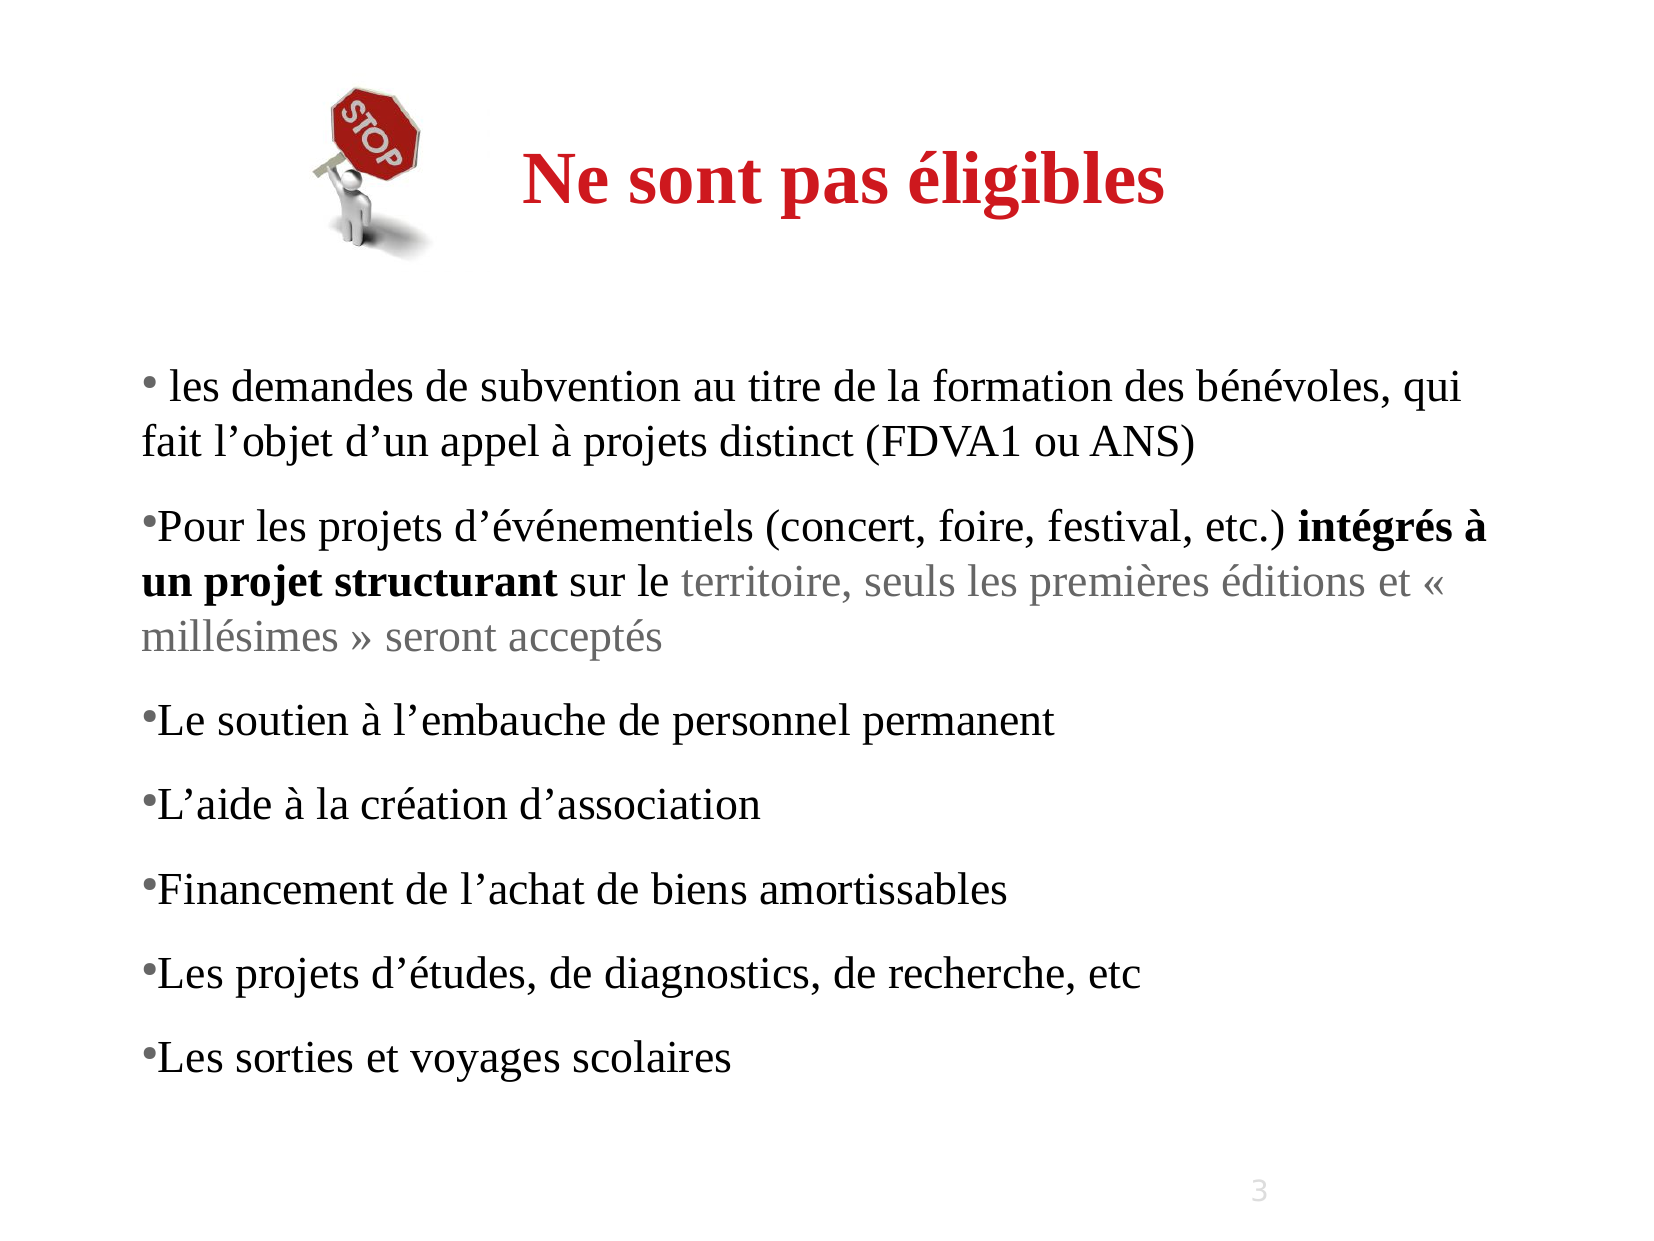

# Ne sont pas éligibles
 les demandes de subvention au titre de la formation des bénévoles, qui fait l’objet d’un appel à projets distinct (FDVA1 ou ANS)
Pour les projets d’événementiels (concert, foire, festival, etc.) intégrés à un projet structurant sur le territoire, seuls les premières éditions et « millésimes » seront acceptés
Le soutien à l’embauche de personnel permanent
L’aide à la création d’association
Financement de l’achat de biens amortissables
Les projets d’études, de diagnostics, de recherche, etc
Les sorties et voyages scolaires